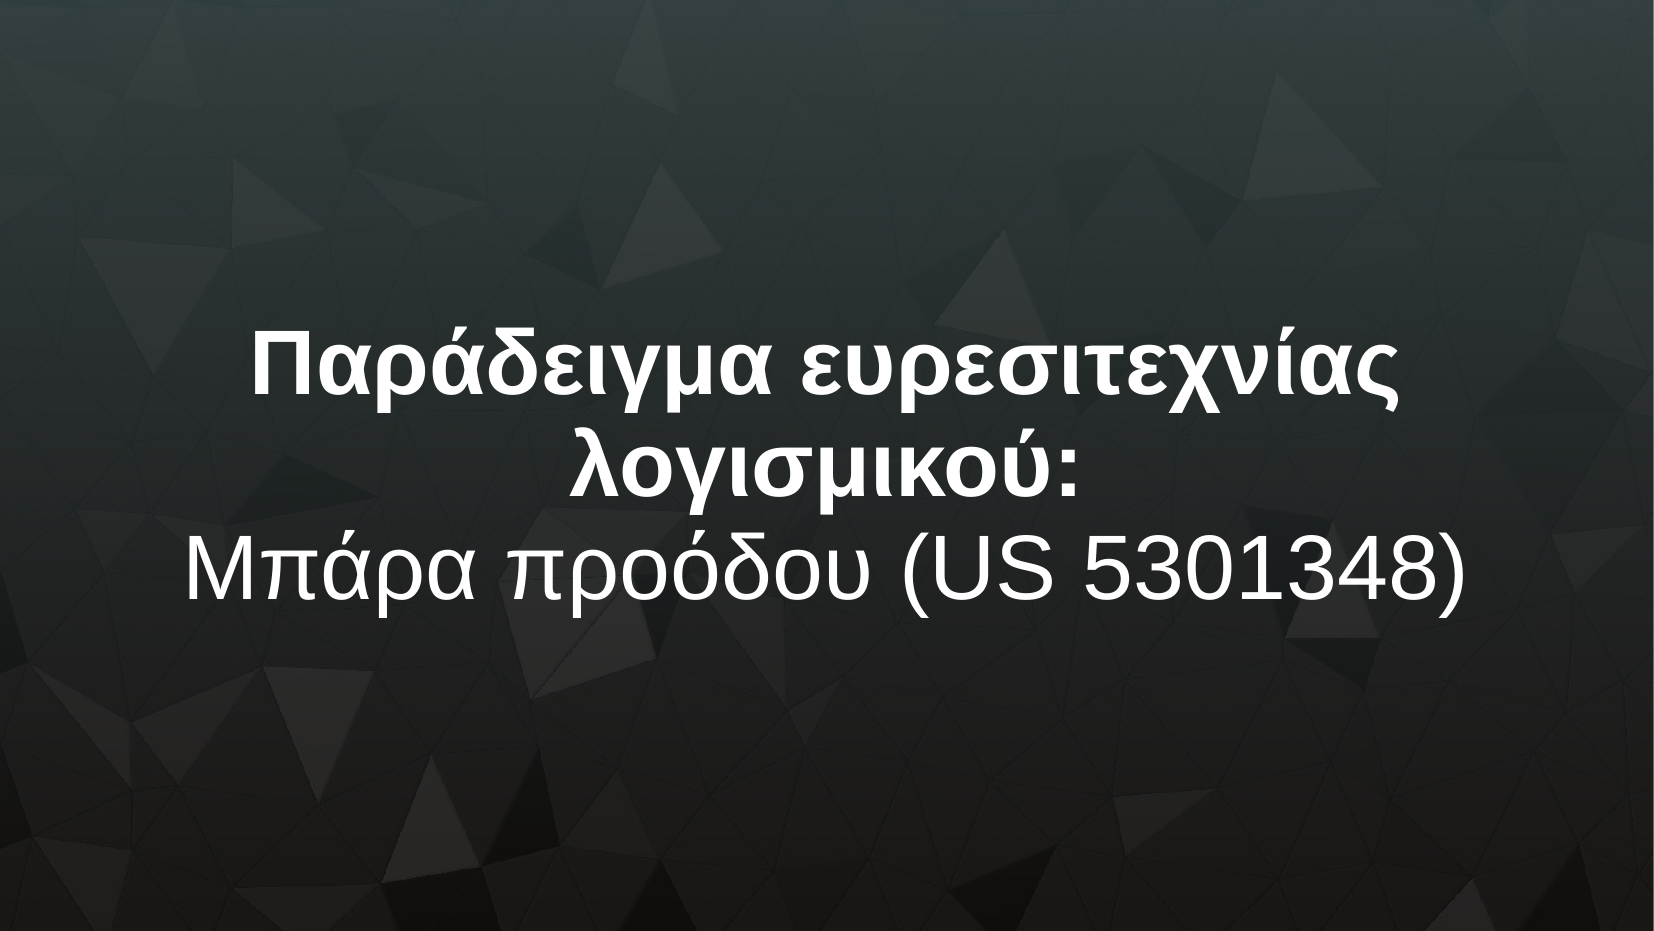

# Παράδειγμα ευρεσιτεχνίας λογισμικού: Μπάρα προόδου (US 5301348)